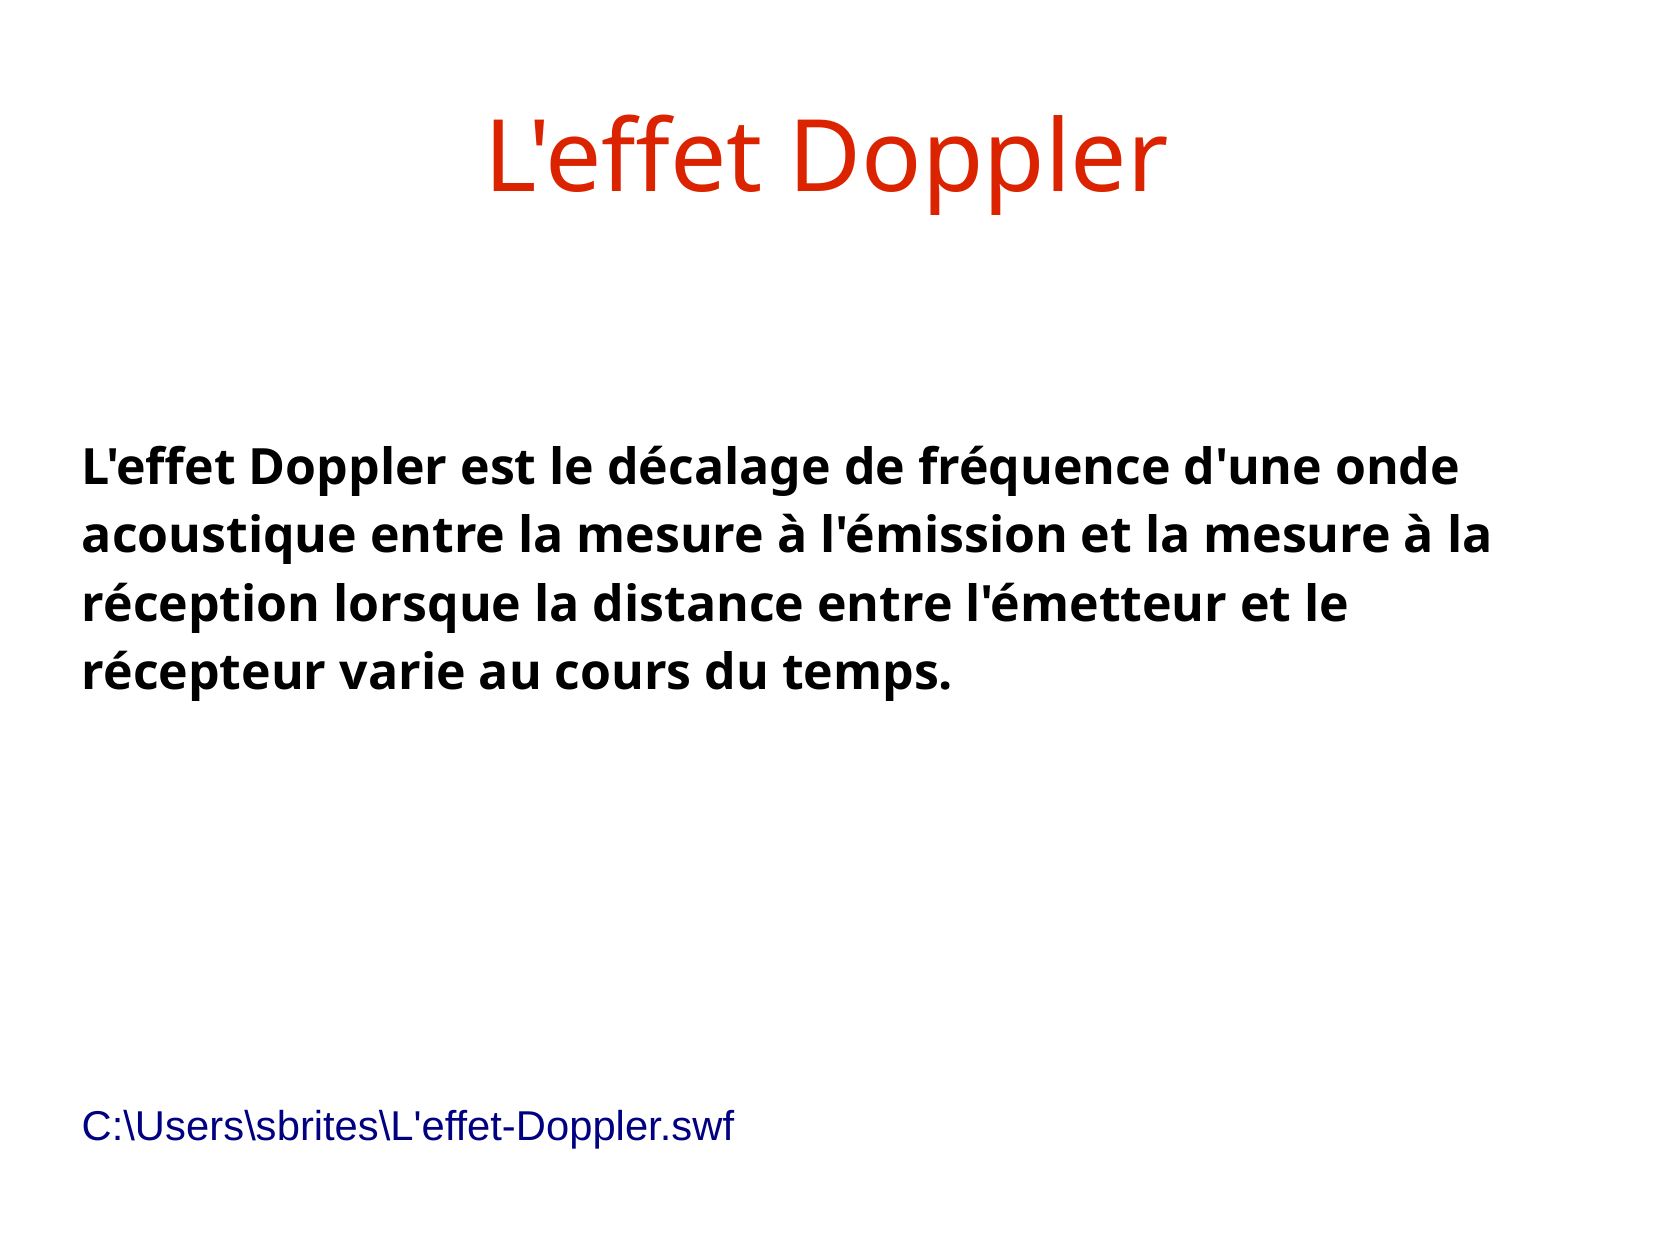

# L'effet Doppler
L'effet Doppler est le décalage de fréquence d'une onde acoustique entre la mesure à l'émission et la mesure à la réception lorsque la distance entre l'émetteur et le récepteur varie au cours du temps.
C:\Users\sbrites\L'effet-Doppler.swf